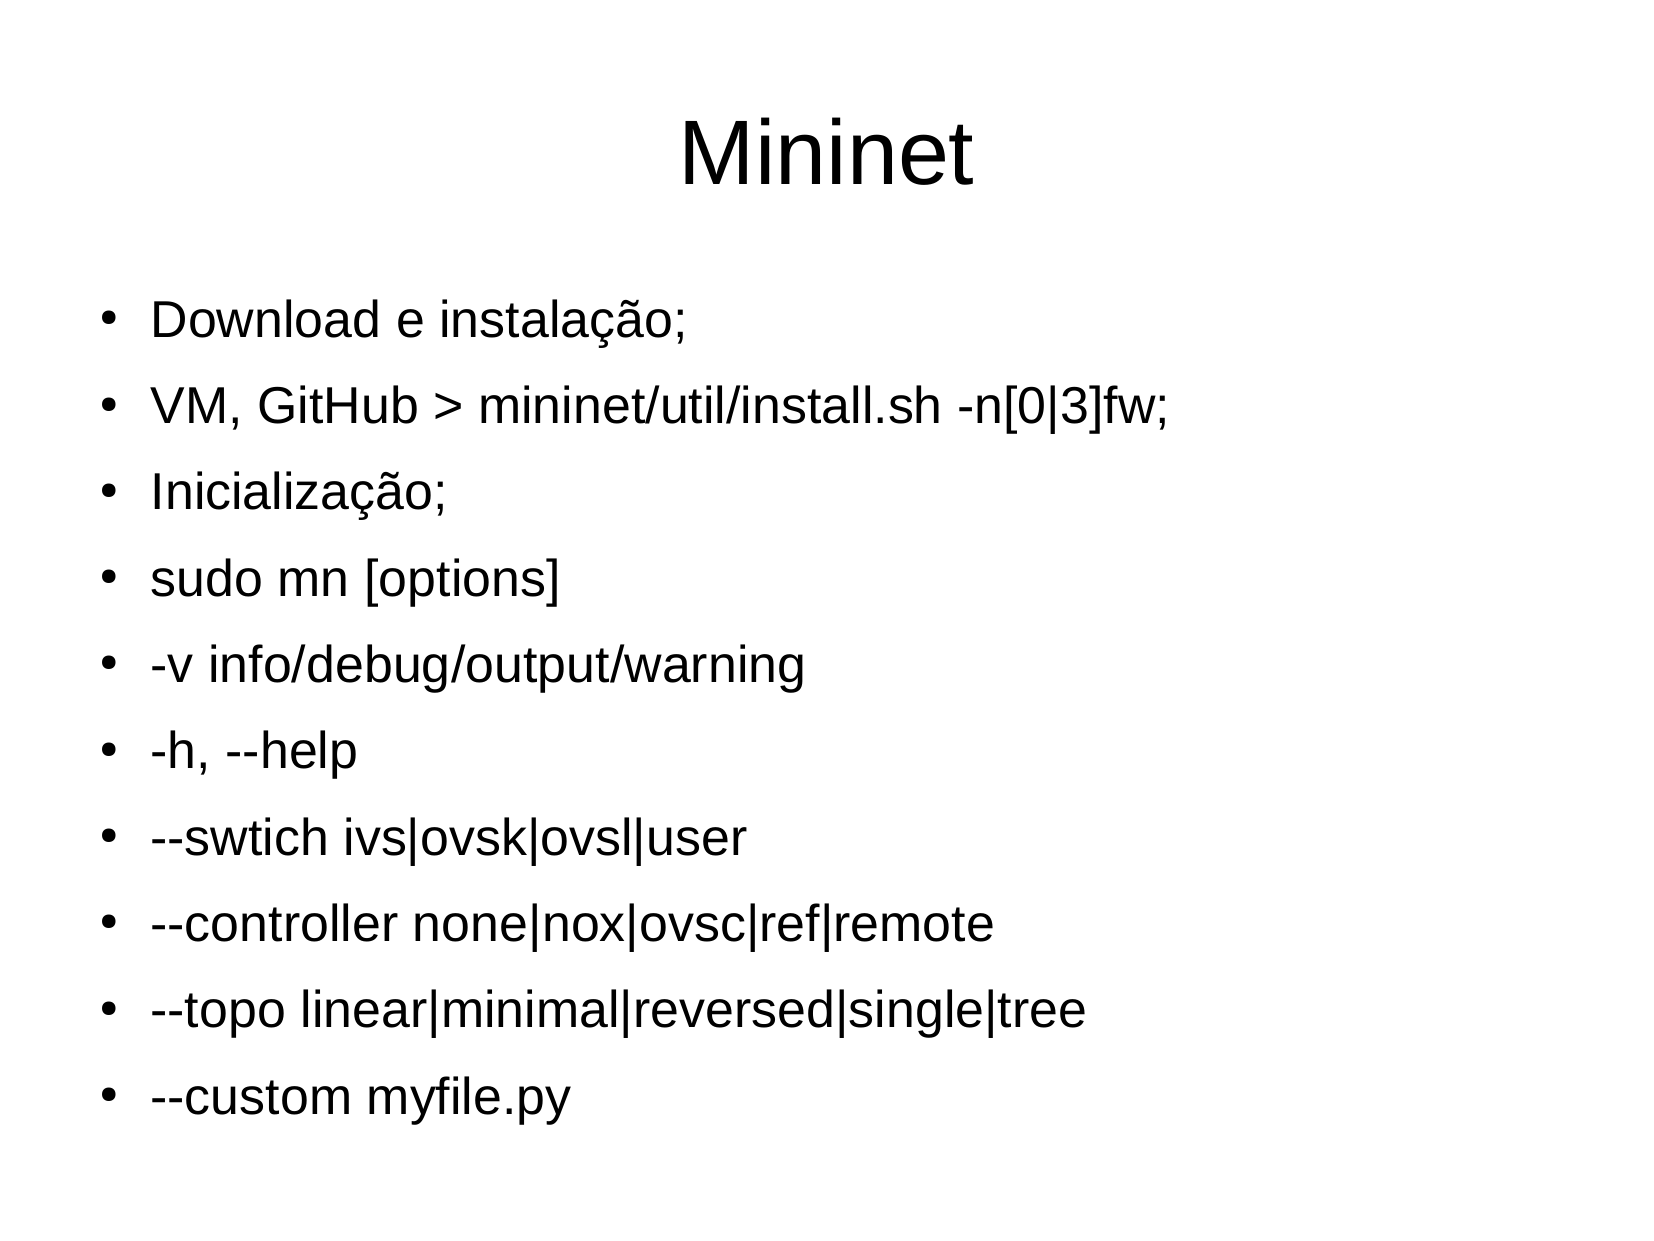

# Mininet
Download e instalação;
VM, GitHub > mininet/util/install.sh -n[0|3]fw;
Inicialização;
sudo mn [options]
-v info/debug/output/warning
-h, --help
--swtich ivs|ovsk|ovsl|user
--controller none|nox|ovsc|ref|remote
--topo linear|minimal|reversed|single|tree
--custom myfile.py